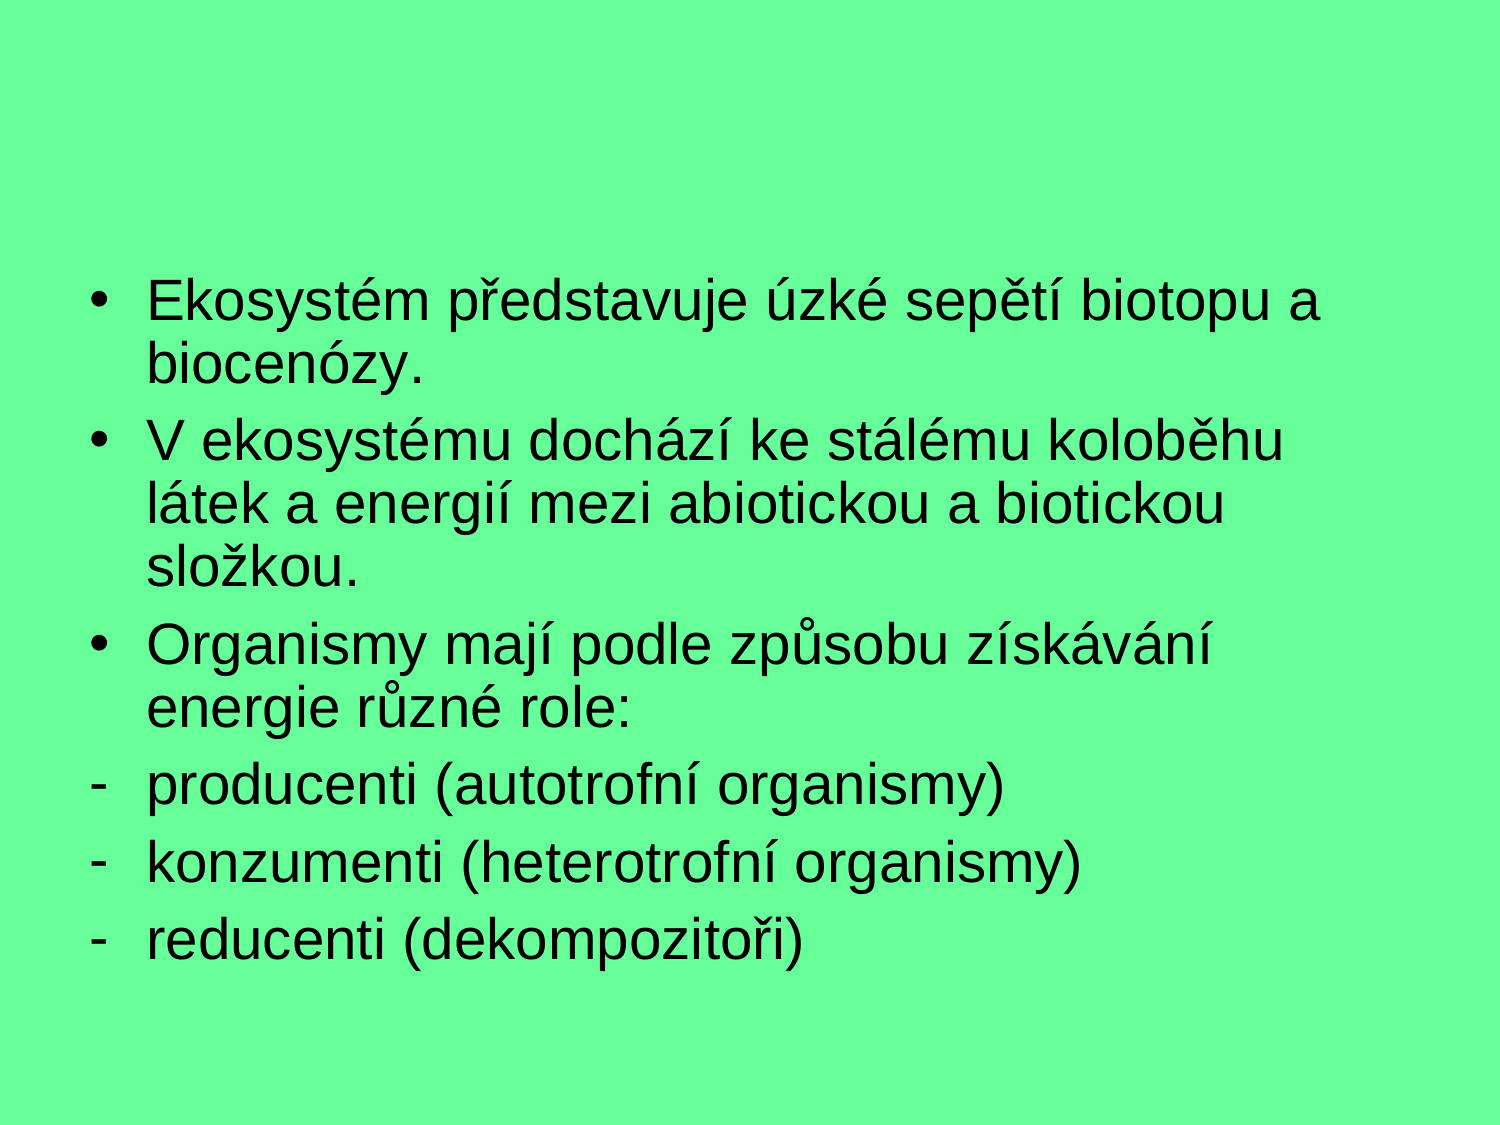

#
Ekosystém představuje úzké sepětí biotopu a biocenózy.
V ekosystému dochází ke stálému koloběhu látek a energií mezi abiotickou a biotickou složkou.
Organismy mají podle způsobu získávání energie různé role:
producenti (autotrofní organismy)
konzumenti (heterotrofní organismy)
reducenti (dekompozitoři)